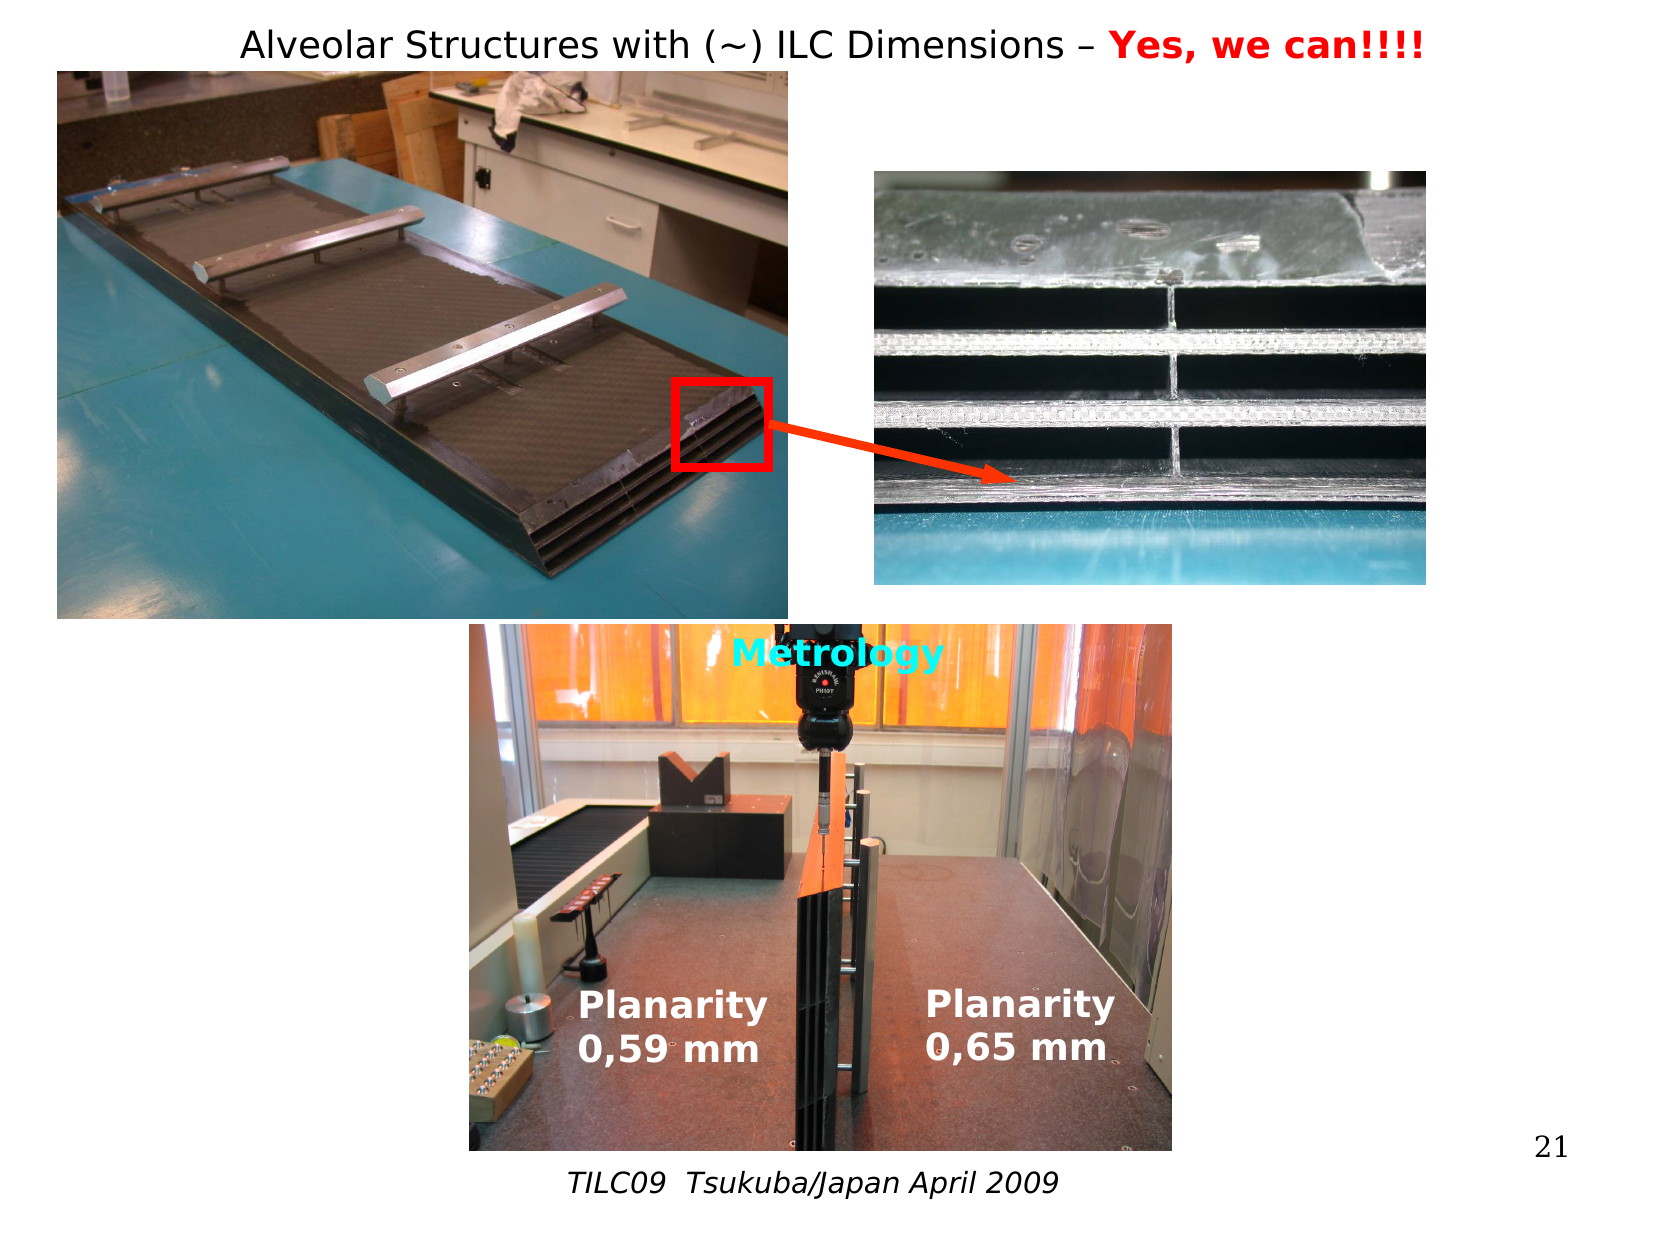

Alveolar Structures with (~) ILC Dimensions – Yes, we can!!!!
Metrology
Planarity
0,65 mm
Planarity
0,59 mm
21